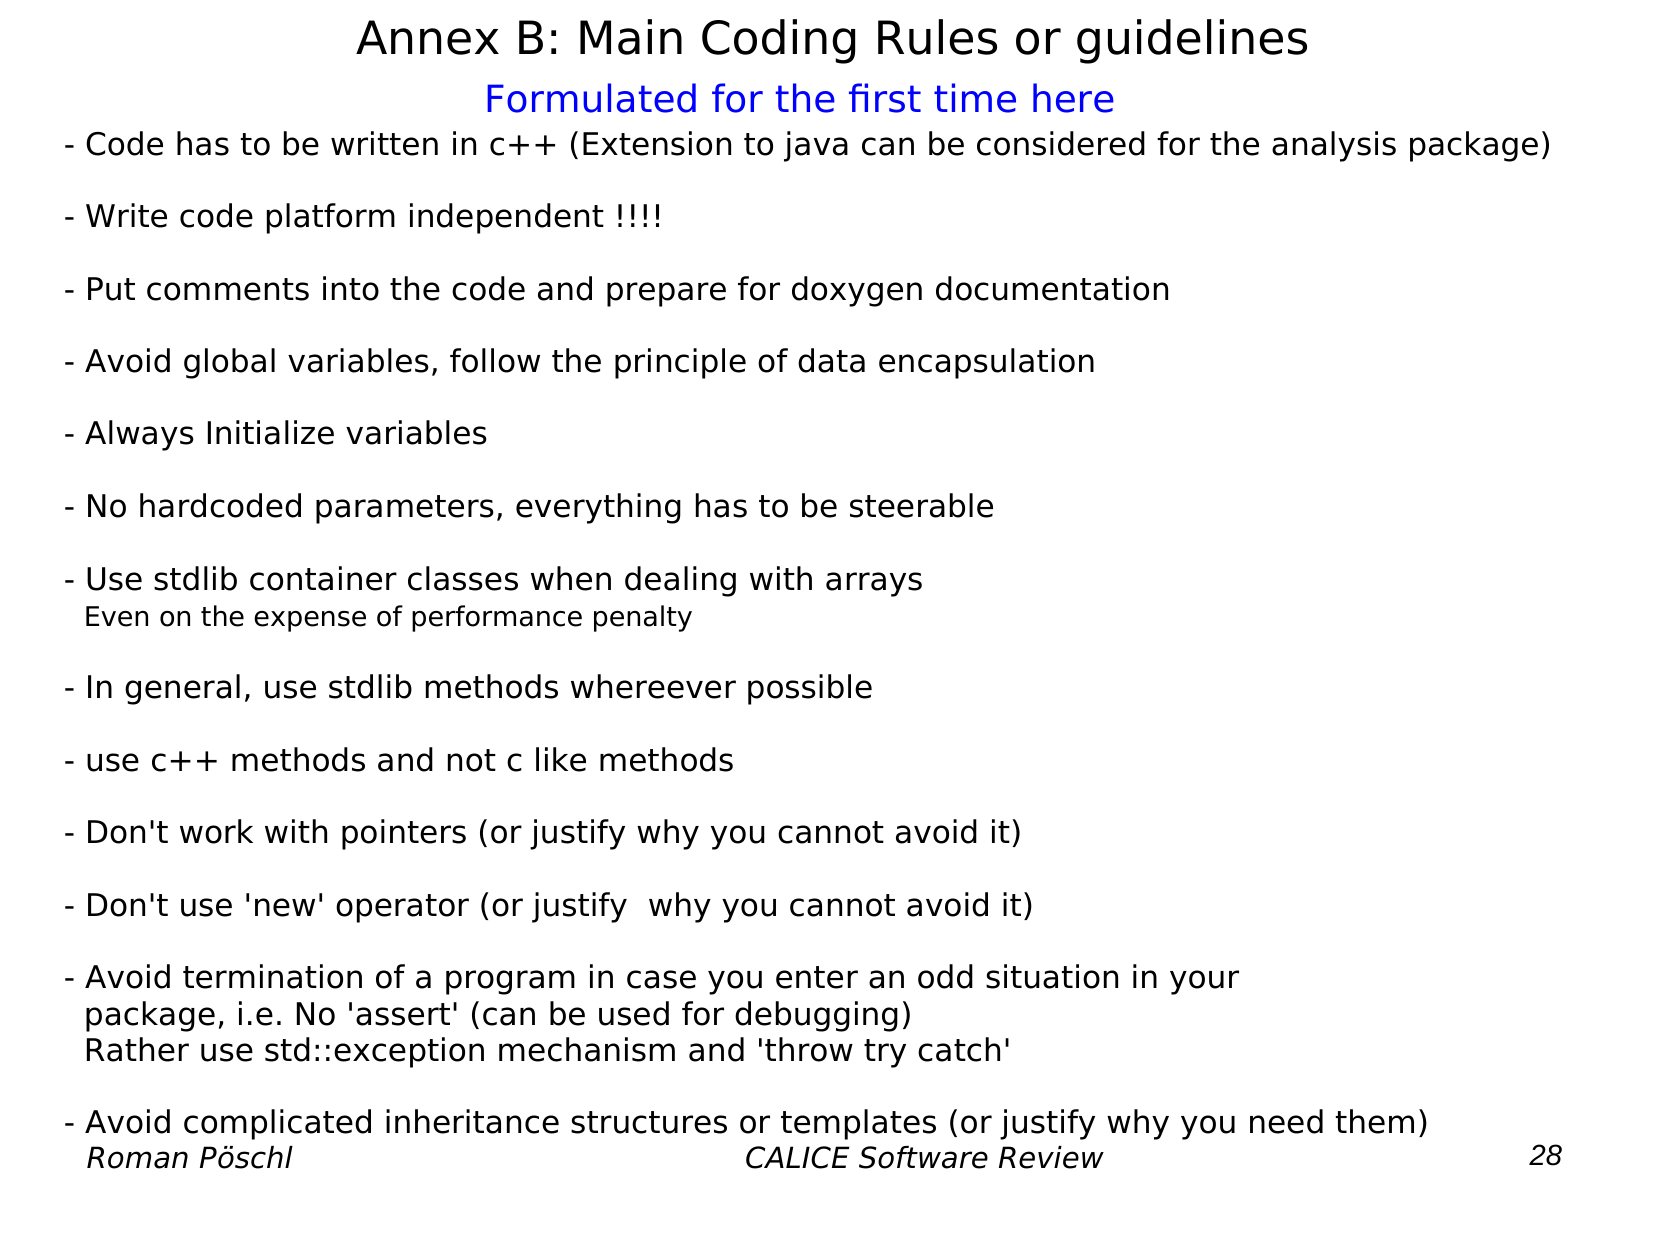

Annex B: Main Coding Rules or guidelines
 Formulated for the first time here
- Code has to be written in c++ (Extension to java can be considered for the analysis package)
- Write code platform independent !!!!
- Put comments into the code and prepare for doxygen documentation
- Avoid global variables, follow the principle of data encapsulation
- Always Initialize variables
- No hardcoded parameters, everything has to be steerable
- Use stdlib container classes when dealing with arrays
 Even on the expense of performance penalty
- In general, use stdlib methods whereever possible
- use c++ methods and not c like methods
- Don't work with pointers (or justify why you cannot avoid it)
- Don't use 'new' operator (or justify why you cannot avoid it)
- Avoid termination of a program in case you enter an odd situation in your
 package, i.e. No 'assert' (can be used for debugging)
 Rather use std::exception mechanism and 'throw try catch'
- Avoid complicated inheritance structures or templates (or justify why you need them)